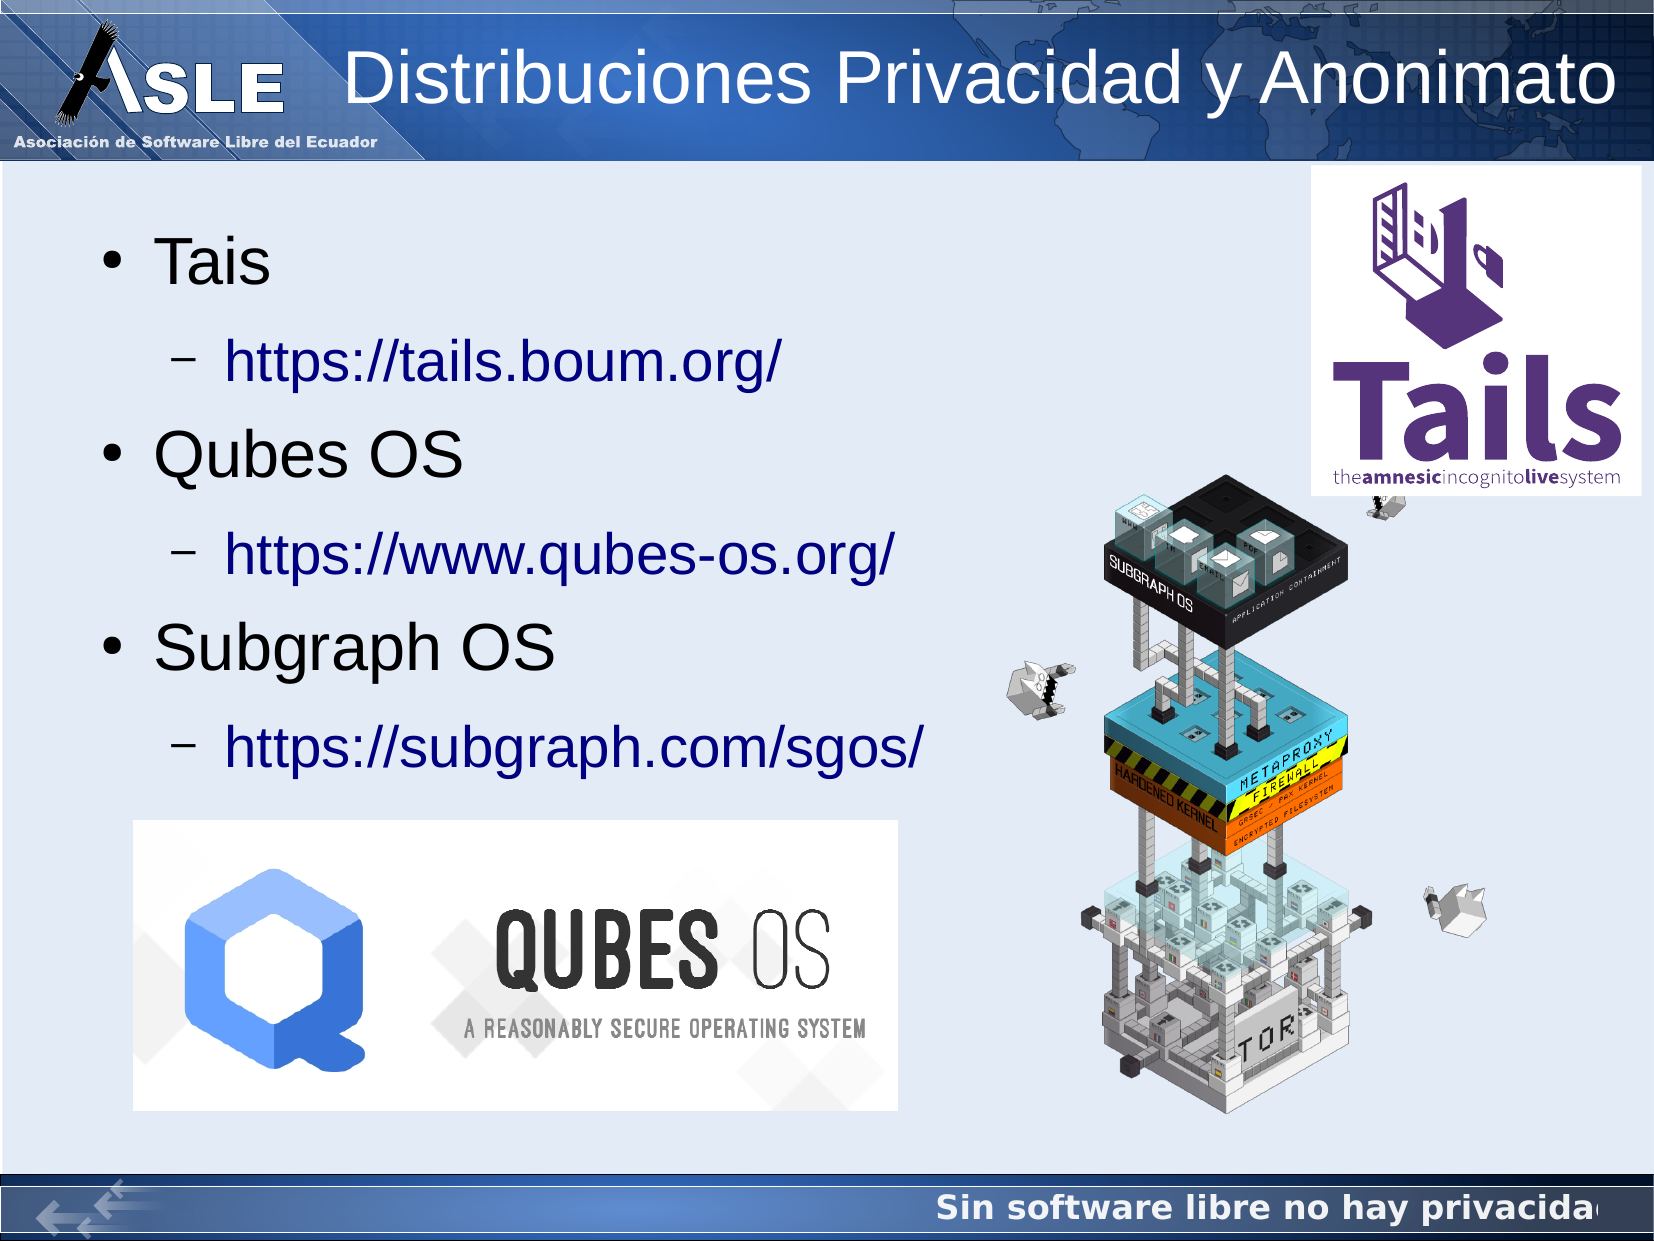

# Distribuciones Privacidad y Anonimato
Tais
https://tails.boum.org/
Qubes OS
https://www.qubes-os.org/
Subgraph OS
https://subgraph.com/sgos/